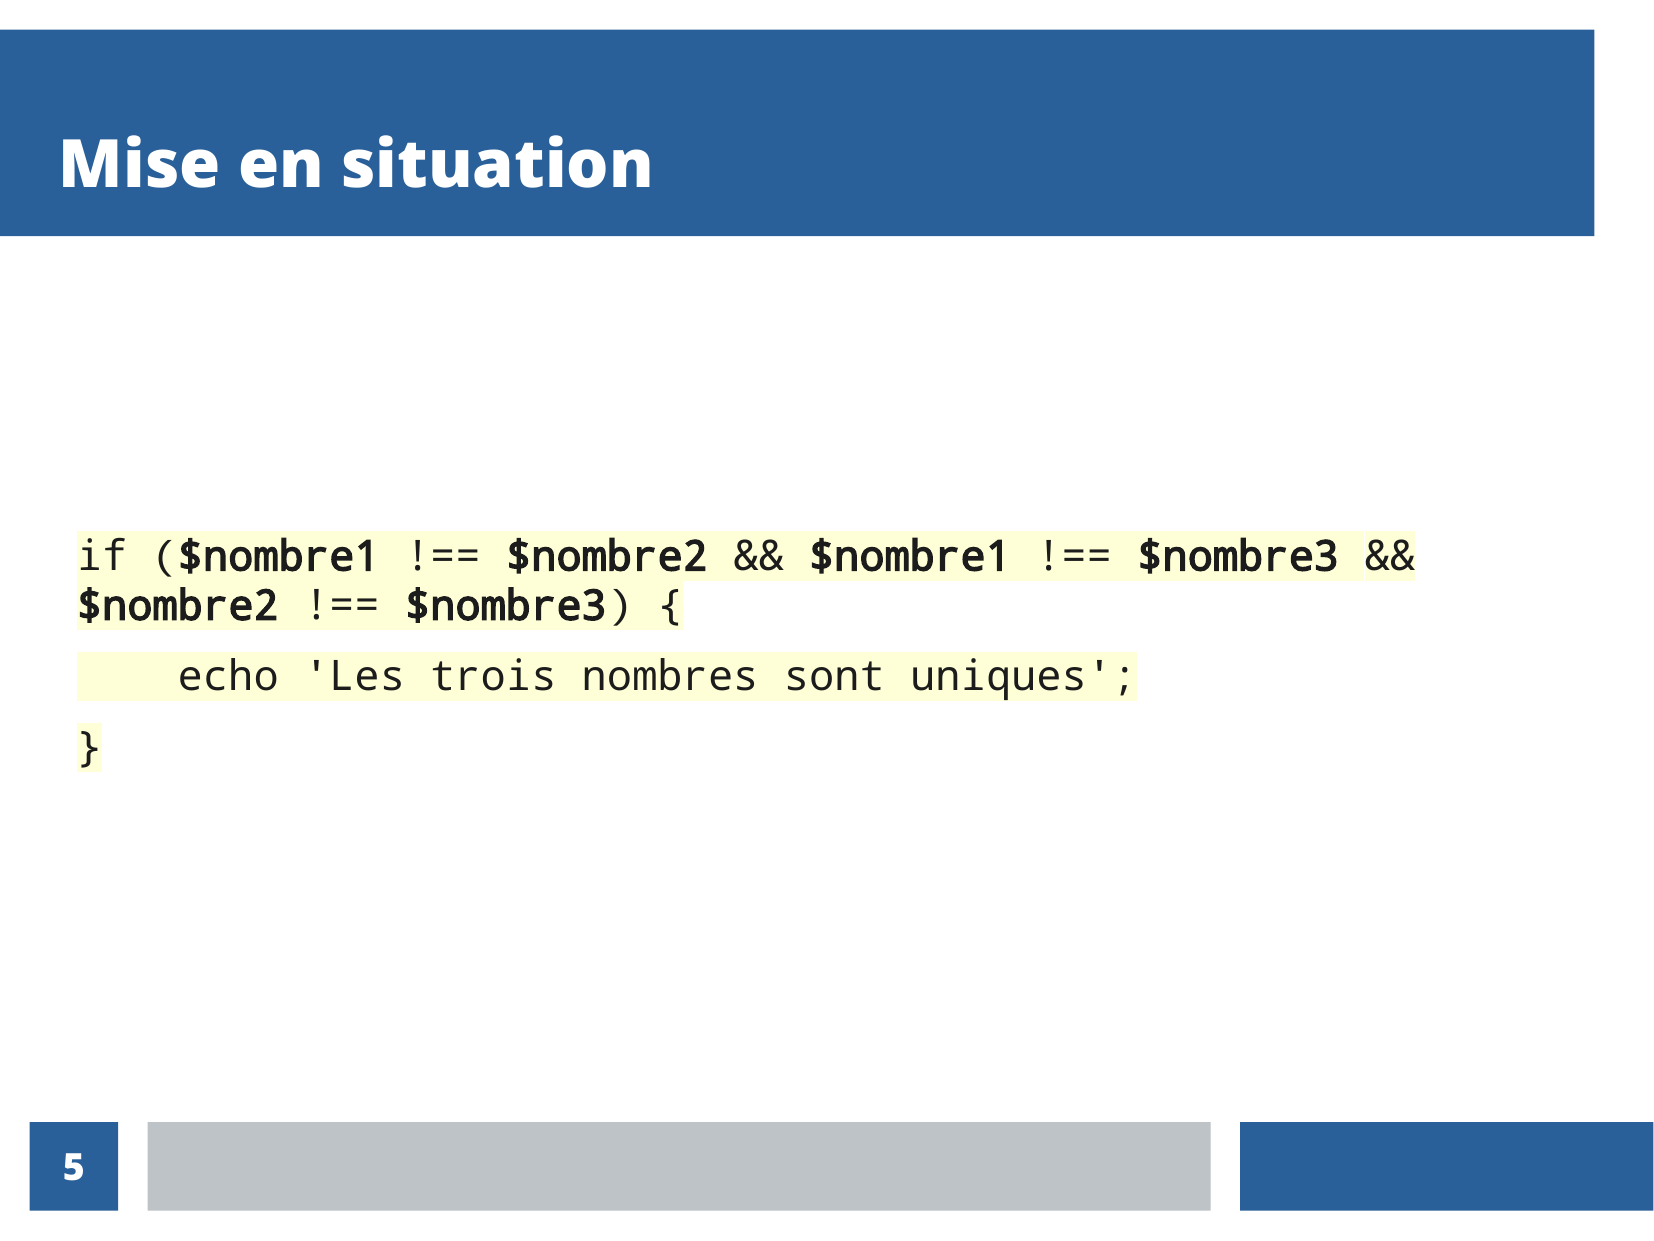

# Mise en situation
if ($nombre1 !== $nombre2 && $nombre1 !== $nombre3 && $nombre2 !== $nombre3) {
 echo 'Les trois nombres sont uniques';
}
5